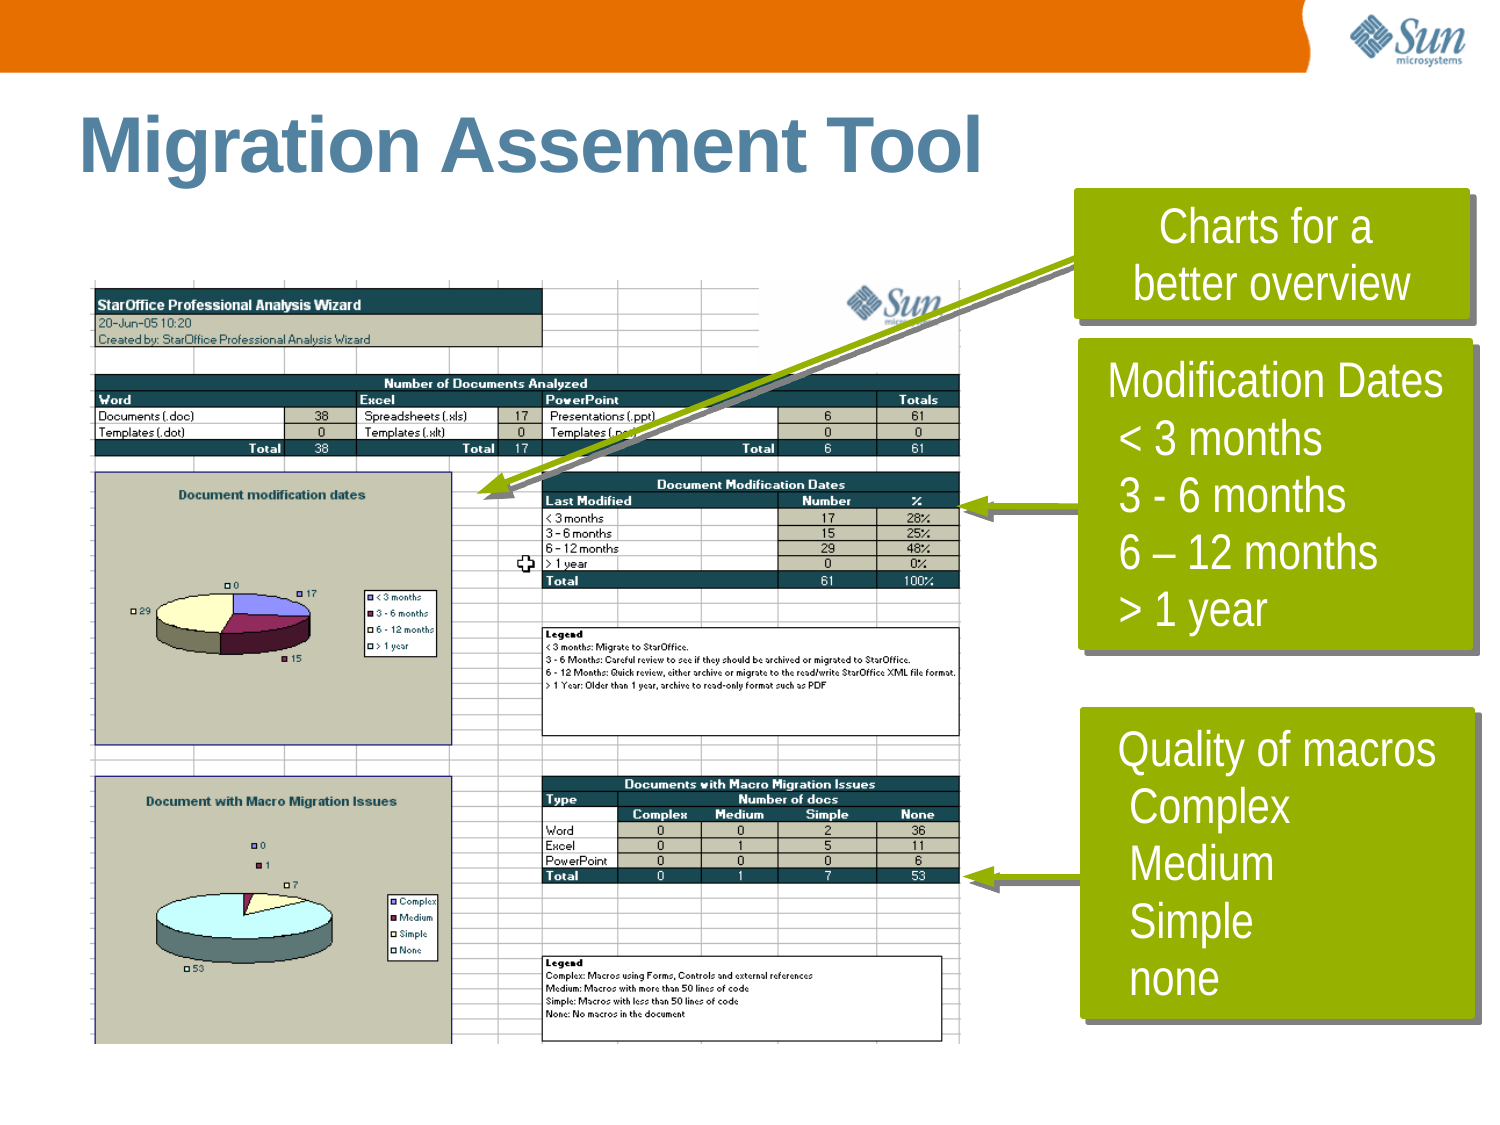

# Migration Assement Tool
Charts for a
better overview
Modification Dates
 < 3 months
 3 - 6 months
 6 – 12 months
 > 1 year
Quality of macros
 Complex
 Medium
 Simple
 none